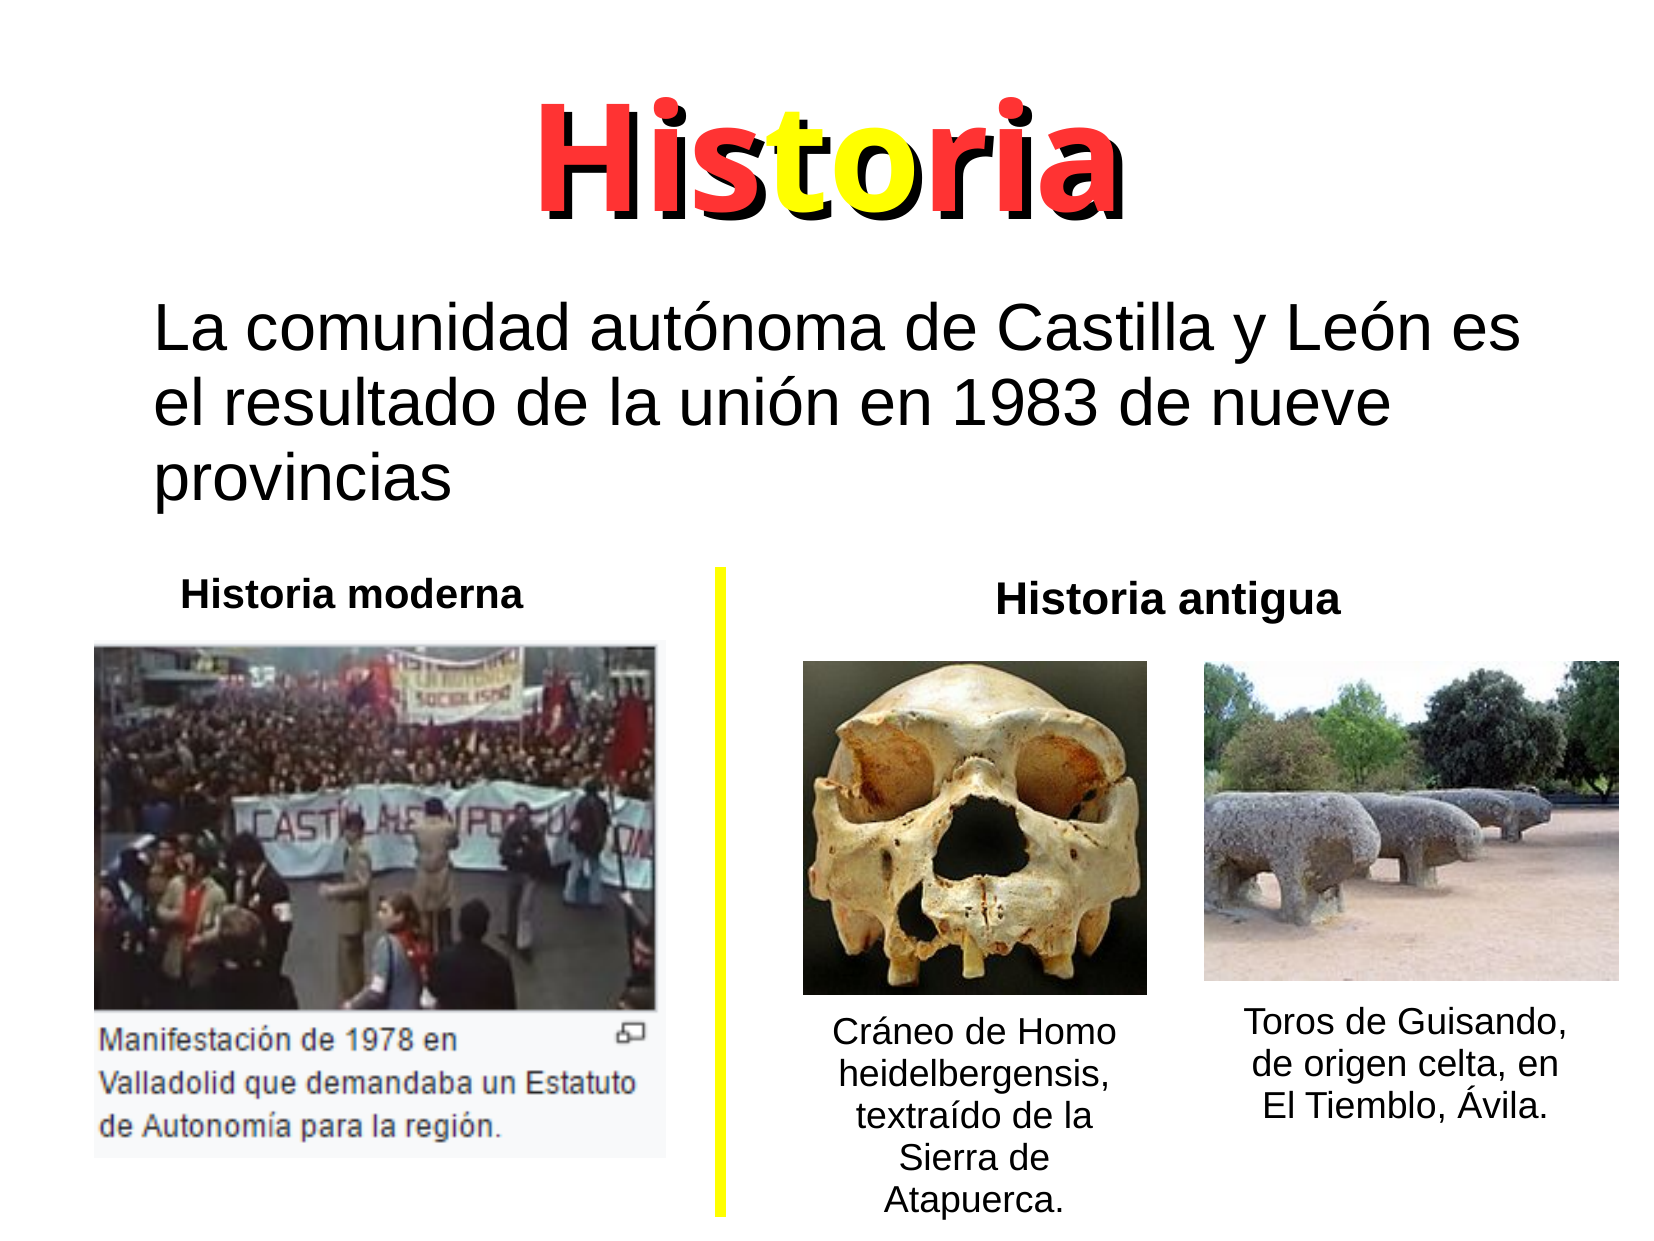

# Historia
La comunidad autónoma de Castilla y León es el resultado de la unión en 1983 de nueve provincias
Historia moderna
Historia antigua
Toros de Guisando, de origen celta, en El Tiemblo, Ávila.
Cráneo de Homo heidelbergensis, textraído de la Sierra de Atapuerca.